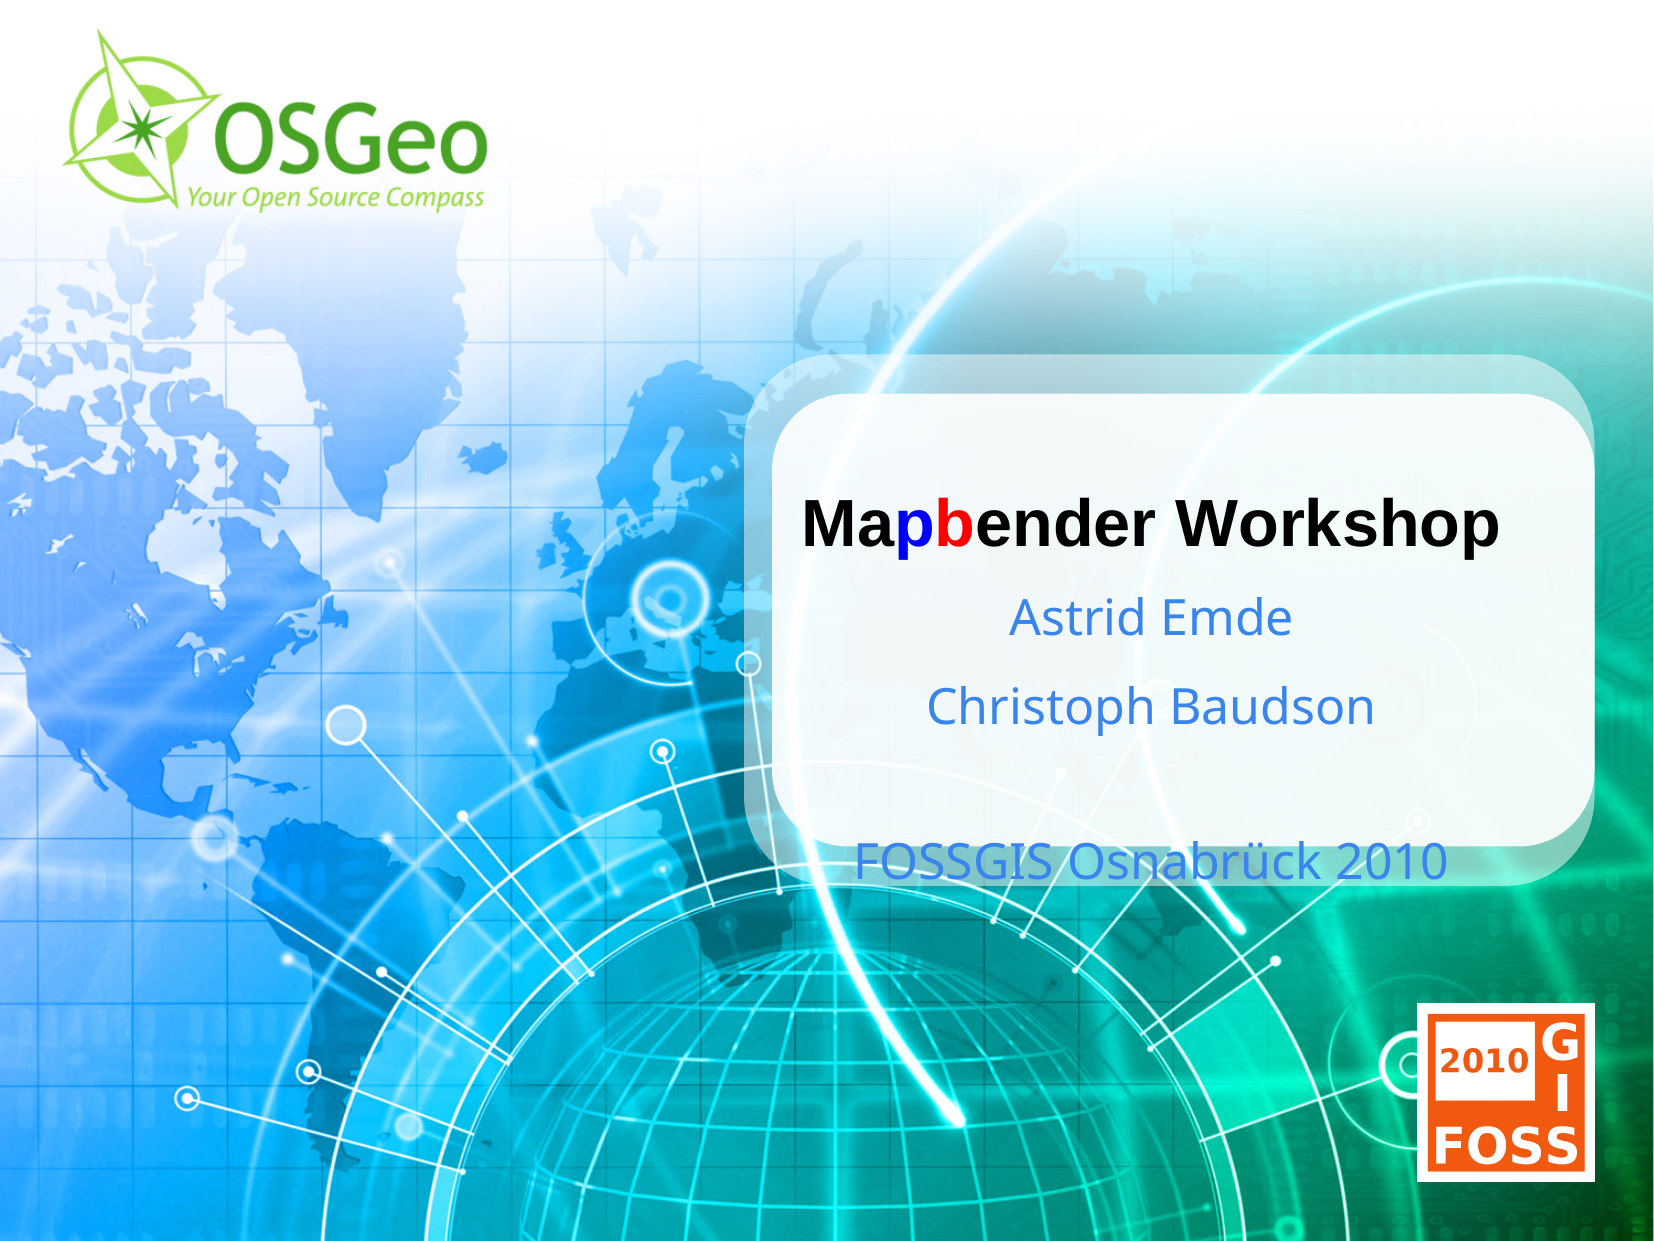

Mapbender Workshop
Astrid Emde
Christoph Baudson
FOSSGIS Osnabrück 2010